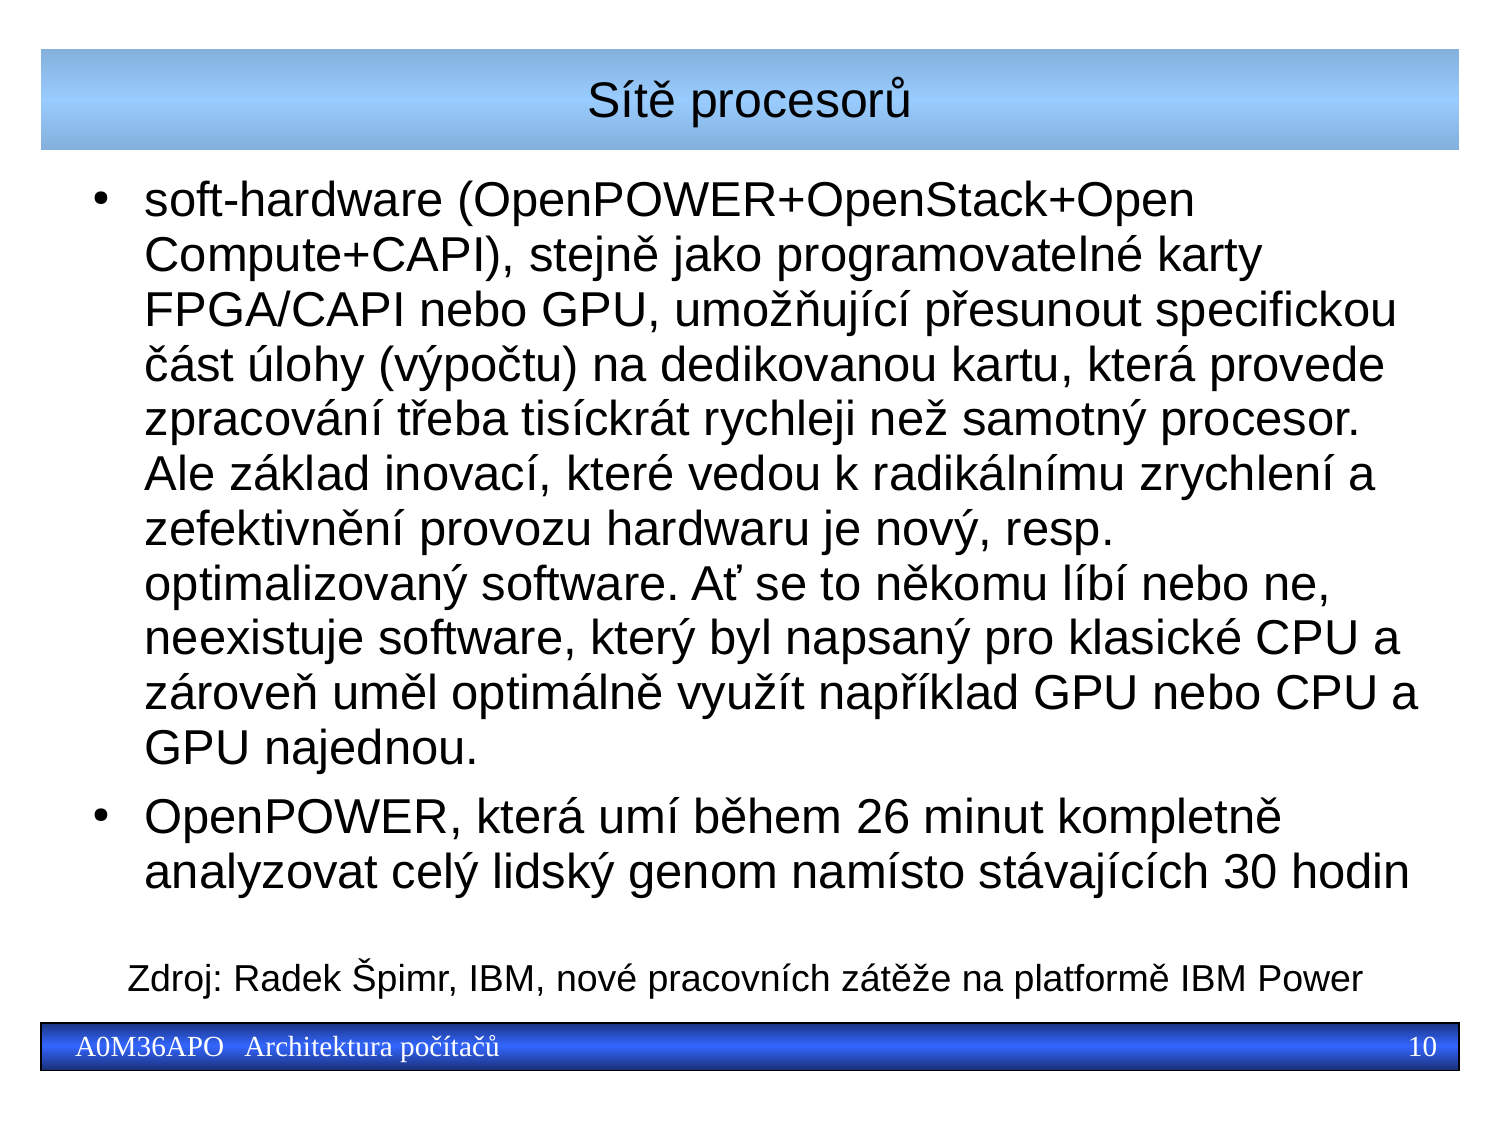

# Sítě procesorů
soft-hardware (OpenPOWER+OpenStack+Open Compute+CAPI), stejně jako programovatelné karty FPGA/CAPI nebo GPU, umožňující přesunout specifickou část úlohy (výpočtu) na dedikovanou kartu, která provede zpracování třeba tisíckrát rychleji než samotný procesor. Ale základ inovací, které vedou k radikálnímu zrychlení a zefektivnění provozu hardwaru je nový, resp. optimalizovaný software. Ať se to někomu líbí nebo ne, neexistuje software, který byl napsaný pro klasické CPU a zároveň uměl optimálně využít například GPU nebo CPU a GPU najednou.
OpenPOWER, která umí během 26 minut kompletně analyzovat celý lidský genom namísto stávajících 30 hodin
Zdroj: Radek Špimr, IBM, nové pracovních zátěže na platformě IBM Power
A0M36APO Architektura počítačů
10